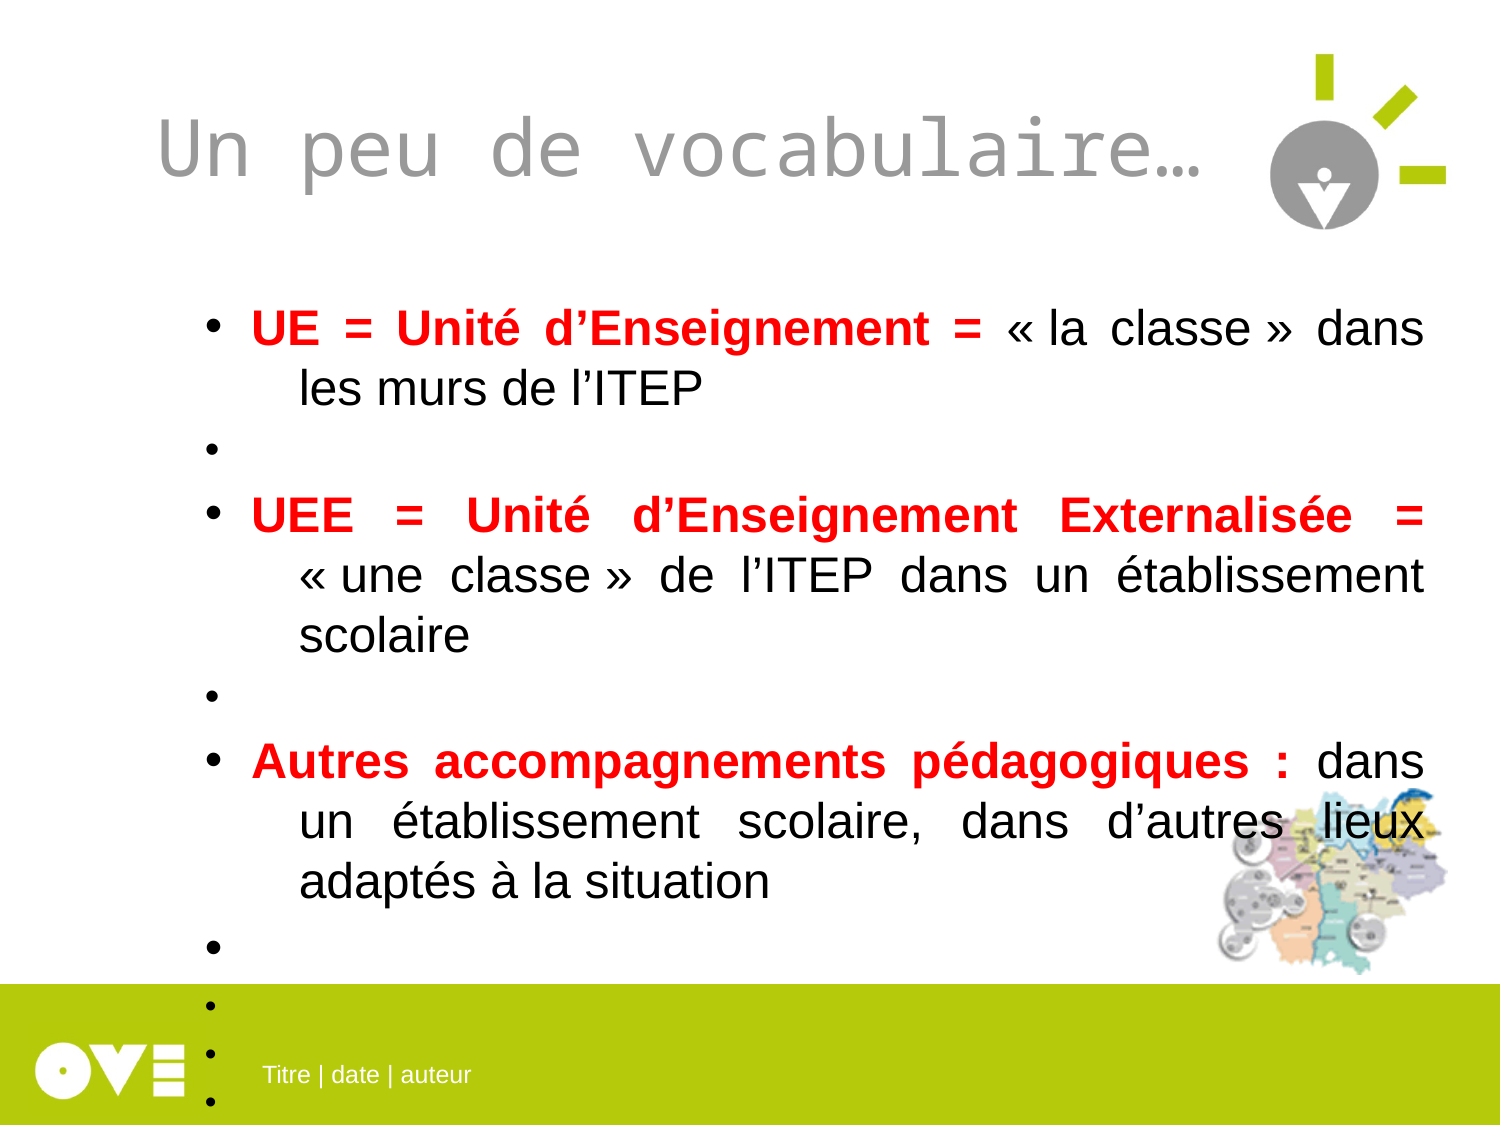

# Un peu de vocabulaire…
UE = Unité d’Enseignement = « la classe » dans les murs de l’ITEP
UEE = Unité d’Enseignement Externalisée = « une classe » de l’ITEP dans un établissement scolaire
Autres accompagnements pédagogiques : dans un établissement scolaire, dans d’autres lieux adaptés à la situation